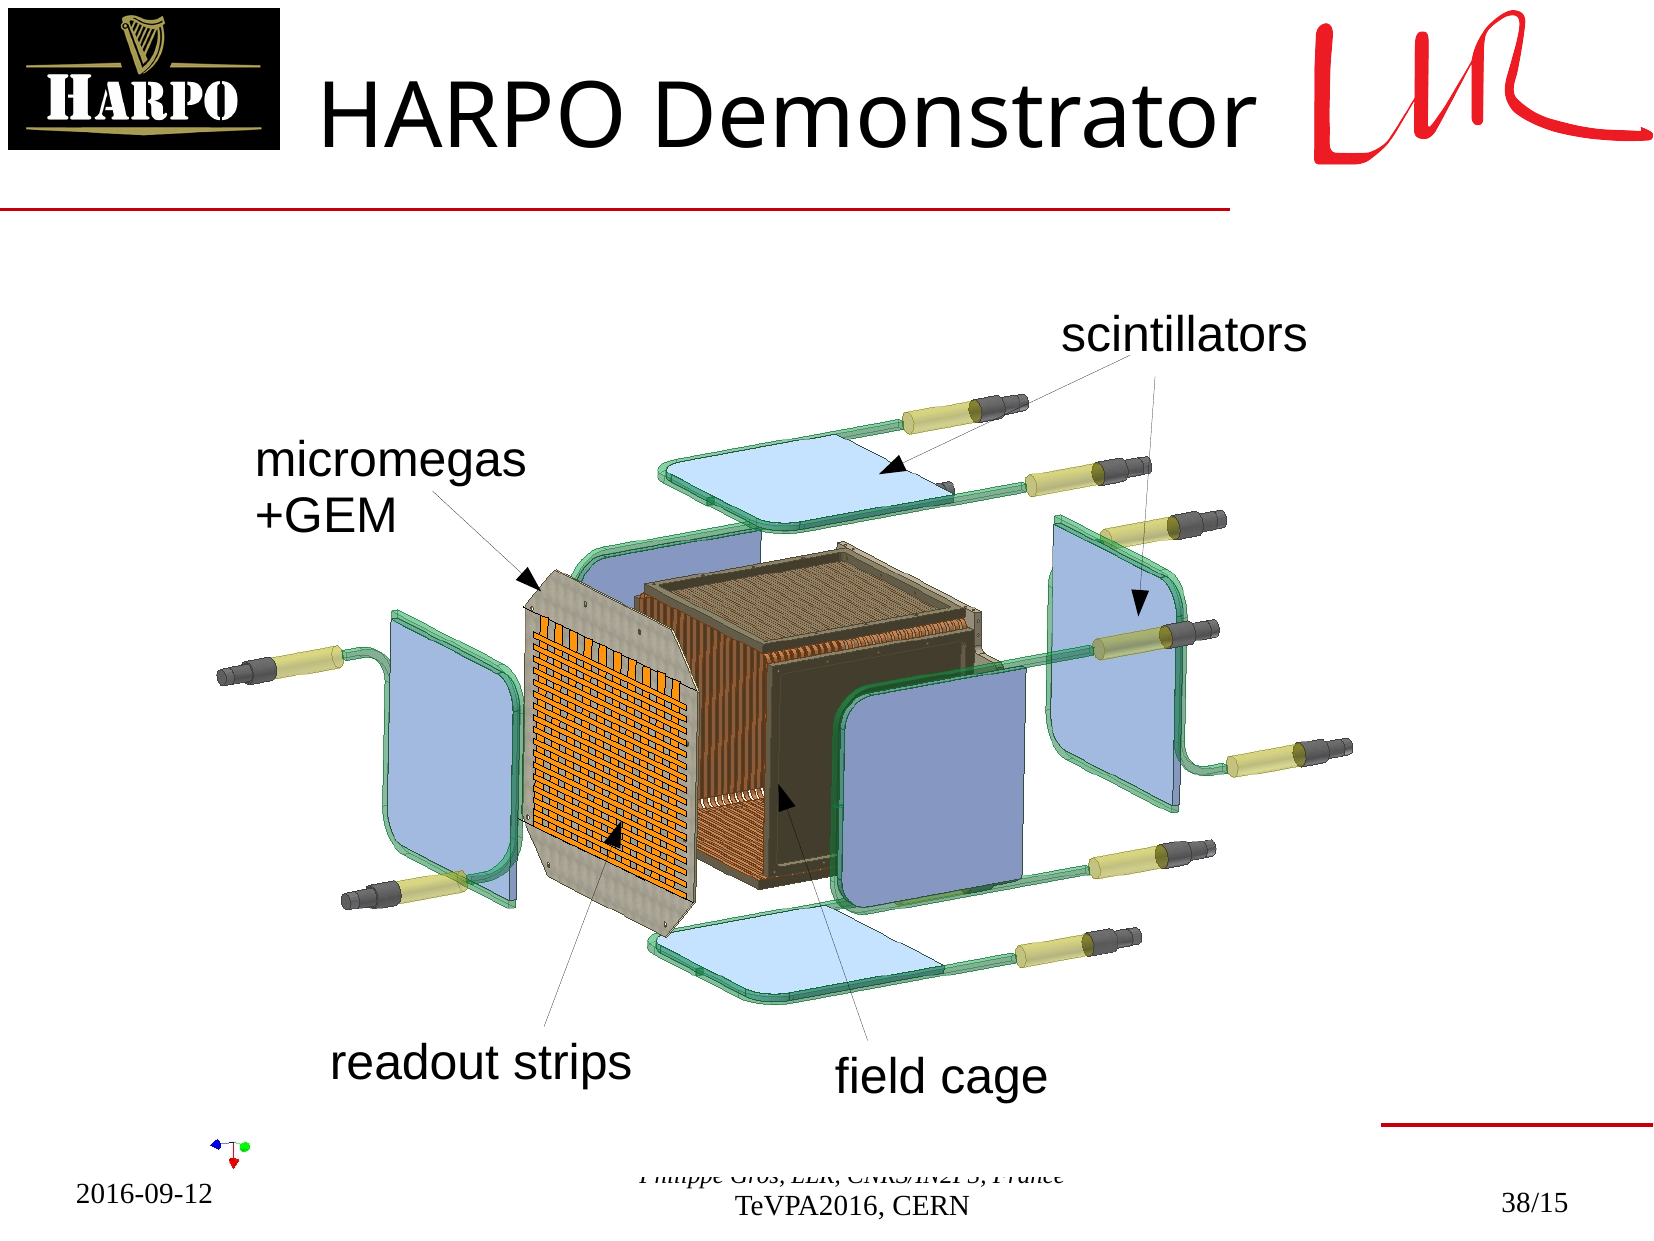

# HARPO Demonstrator
scintillators
micromegas +GEM
readout strips
field cage
2016-09-12
38